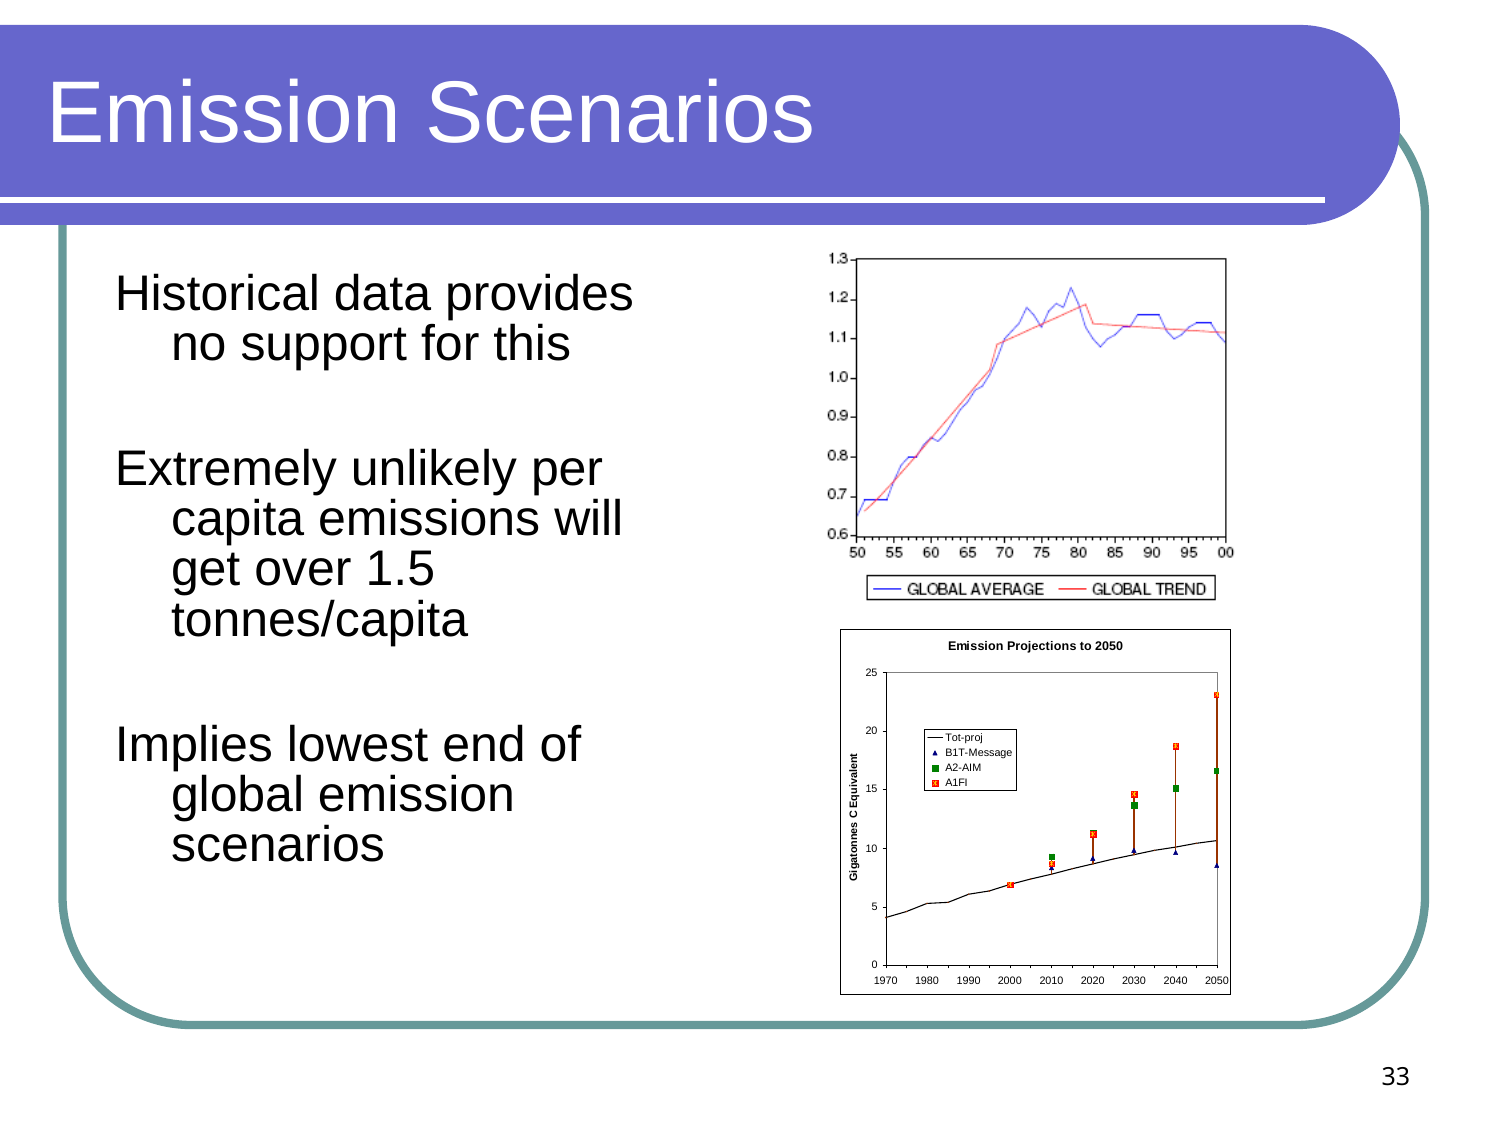

# Emission Scenarios
Historical data provides no support for this
Extremely unlikely per capita emissions will get over 1.5 tonnes/capita
Implies lowest end of global emission scenarios
33